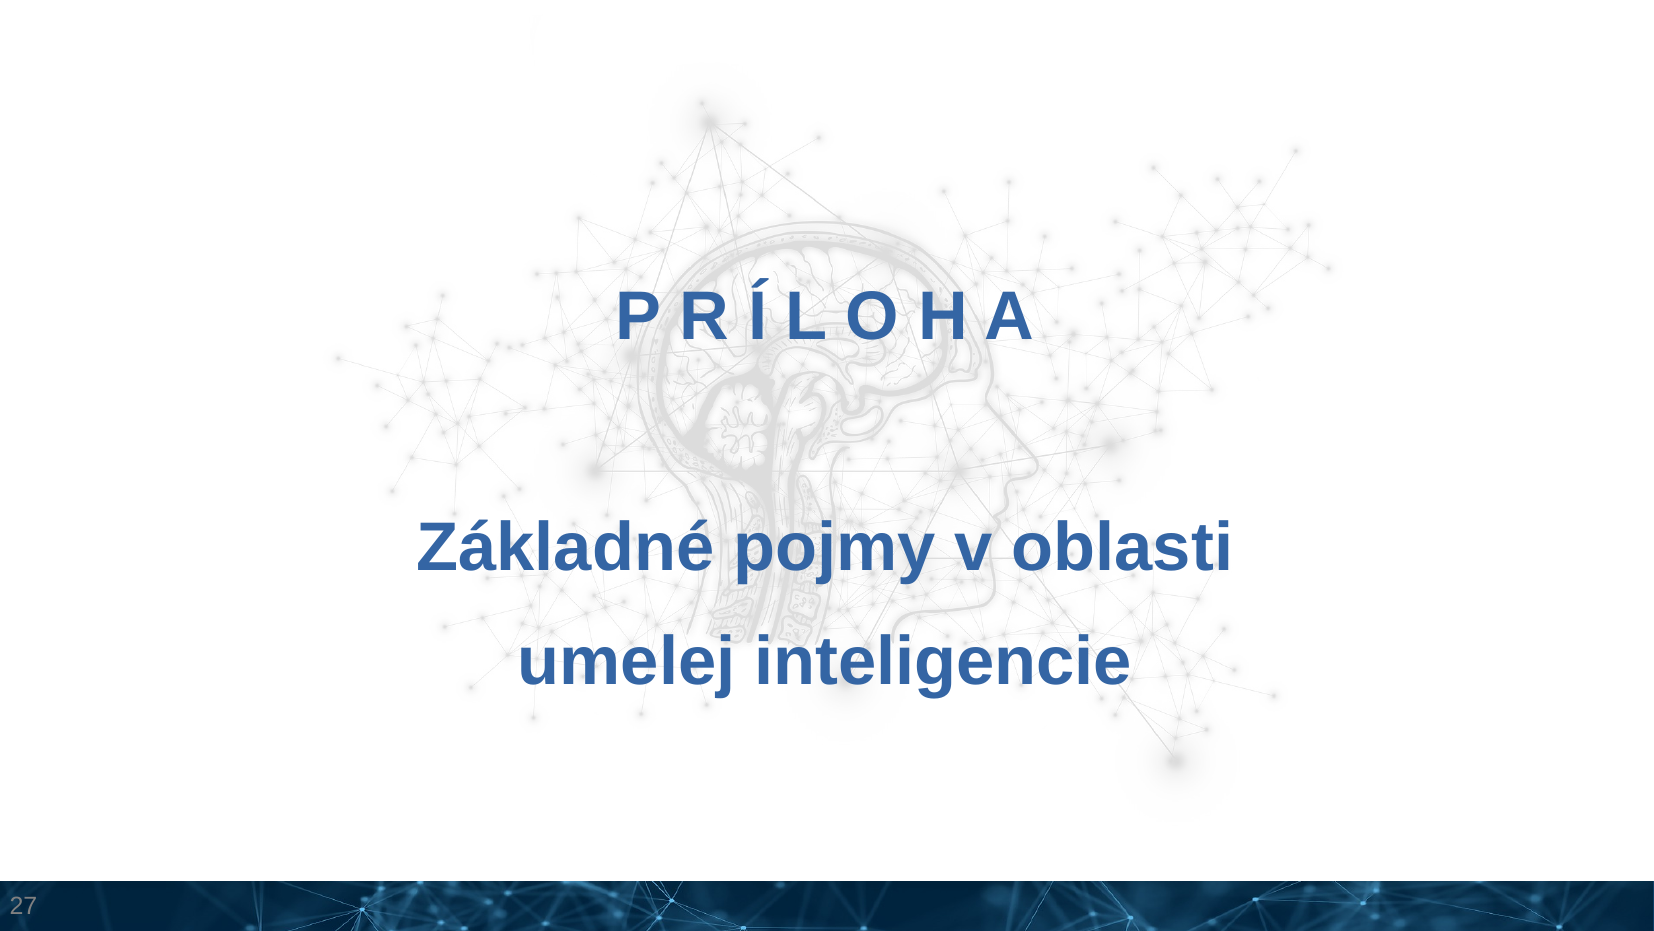

# P R Í L O H A Základné pojmy v oblasti umelej inteligencie